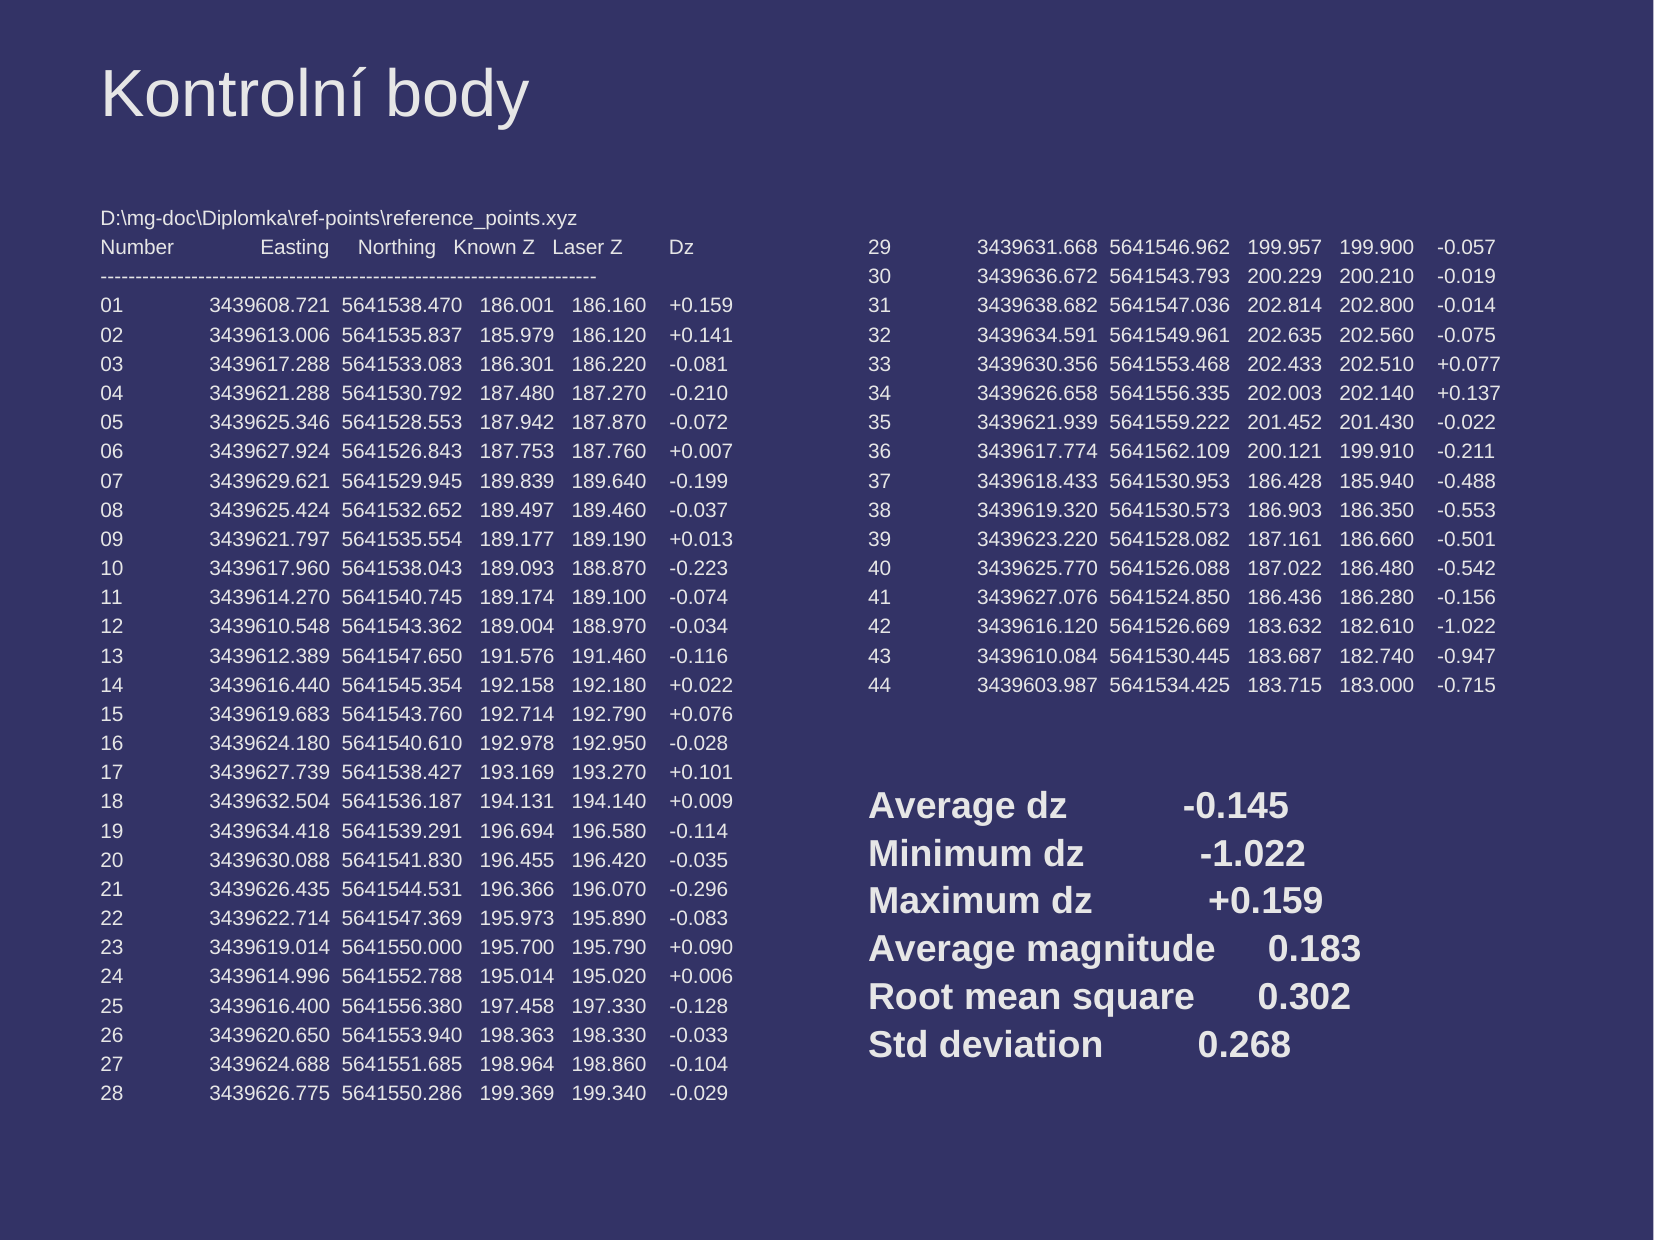

Kontrolní body
# D:\mg-doc\Diplomka\ref-points\reference_points.xyz
Number Easting Northing Known Z Laser Z Dz
-----------------------------------------------------------------------
01 3439608.721 5641538.470 186.001 186.160 +0.159
02 3439613.006 5641535.837 185.979 186.120 +0.141
03 3439617.288 5641533.083 186.301 186.220 -0.081
04 3439621.288 5641530.792 187.480 187.270 -0.210
05 3439625.346 5641528.553 187.942 187.870 -0.072
06 3439627.924 5641526.843 187.753 187.760 +0.007
07 3439629.621 5641529.945 189.839 189.640 -0.199
08 3439625.424 5641532.652 189.497 189.460 -0.037
09 3439621.797 5641535.554 189.177 189.190 +0.013
10 3439617.960 5641538.043 189.093 188.870 -0.223
11 3439614.270 5641540.745 189.174 189.100 -0.074
12 3439610.548 5641543.362 189.004 188.970 -0.034
13 3439612.389 5641547.650 191.576 191.460 -0.116
14 3439616.440 5641545.354 192.158 192.180 +0.022
15 3439619.683 5641543.760 192.714 192.790 +0.076
16 3439624.180 5641540.610 192.978 192.950 -0.028
17 3439627.739 5641538.427 193.169 193.270 +0.101
18 3439632.504 5641536.187 194.131 194.140 +0.009
19 3439634.418 5641539.291 196.694 196.580 -0.114
20 3439630.088 5641541.830 196.455 196.420 -0.035
21 3439626.435 5641544.531 196.366 196.070 -0.296
22 3439622.714 5641547.369 195.973 195.890 -0.083
23 3439619.014 5641550.000 195.700 195.790 +0.090
24 3439614.996 5641552.788 195.014 195.020 +0.006
25 3439616.400 5641556.380 197.458 197.330 -0.128
26 3439620.650 5641553.940 198.363 198.330 -0.033
27 3439624.688 5641551.685 198.964 198.860 -0.104
28 3439626.775 5641550.286 199.369 199.340 -0.029
29 3439631.668 5641546.962 199.957 199.900 -0.057
30 3439636.672 5641543.793 200.229 200.210 -0.019
31 3439638.682 5641547.036 202.814 202.800 -0.014
32 3439634.591 5641549.961 202.635 202.560 -0.075
33 3439630.356 5641553.468 202.433 202.510 +0.077
34 3439626.658 5641556.335 202.003 202.140 +0.137
35 3439621.939 5641559.222 201.452 201.430 -0.022
36 3439617.774 5641562.109 200.121 199.910 -0.211
37 3439618.433 5641530.953 186.428 185.940 -0.488
38 3439619.320 5641530.573 186.903 186.350 -0.553
39 3439623.220 5641528.082 187.161 186.660 -0.501
40 3439625.770 5641526.088 187.022 186.480 -0.542
41 3439627.076 5641524.850 186.436 186.280 -0.156
42 3439616.120 5641526.669 183.632 182.610 -1.022
43 3439610.084 5641530.445 183.687 182.740 -0.947
44 3439603.987 5641534.425 183.715 183.000 -0.715
Average dz -0.145
Minimum dz -1.022
Maximum dz +0.159
Average magnitude 0.183
Root mean square 0.302
Std deviation 0.268